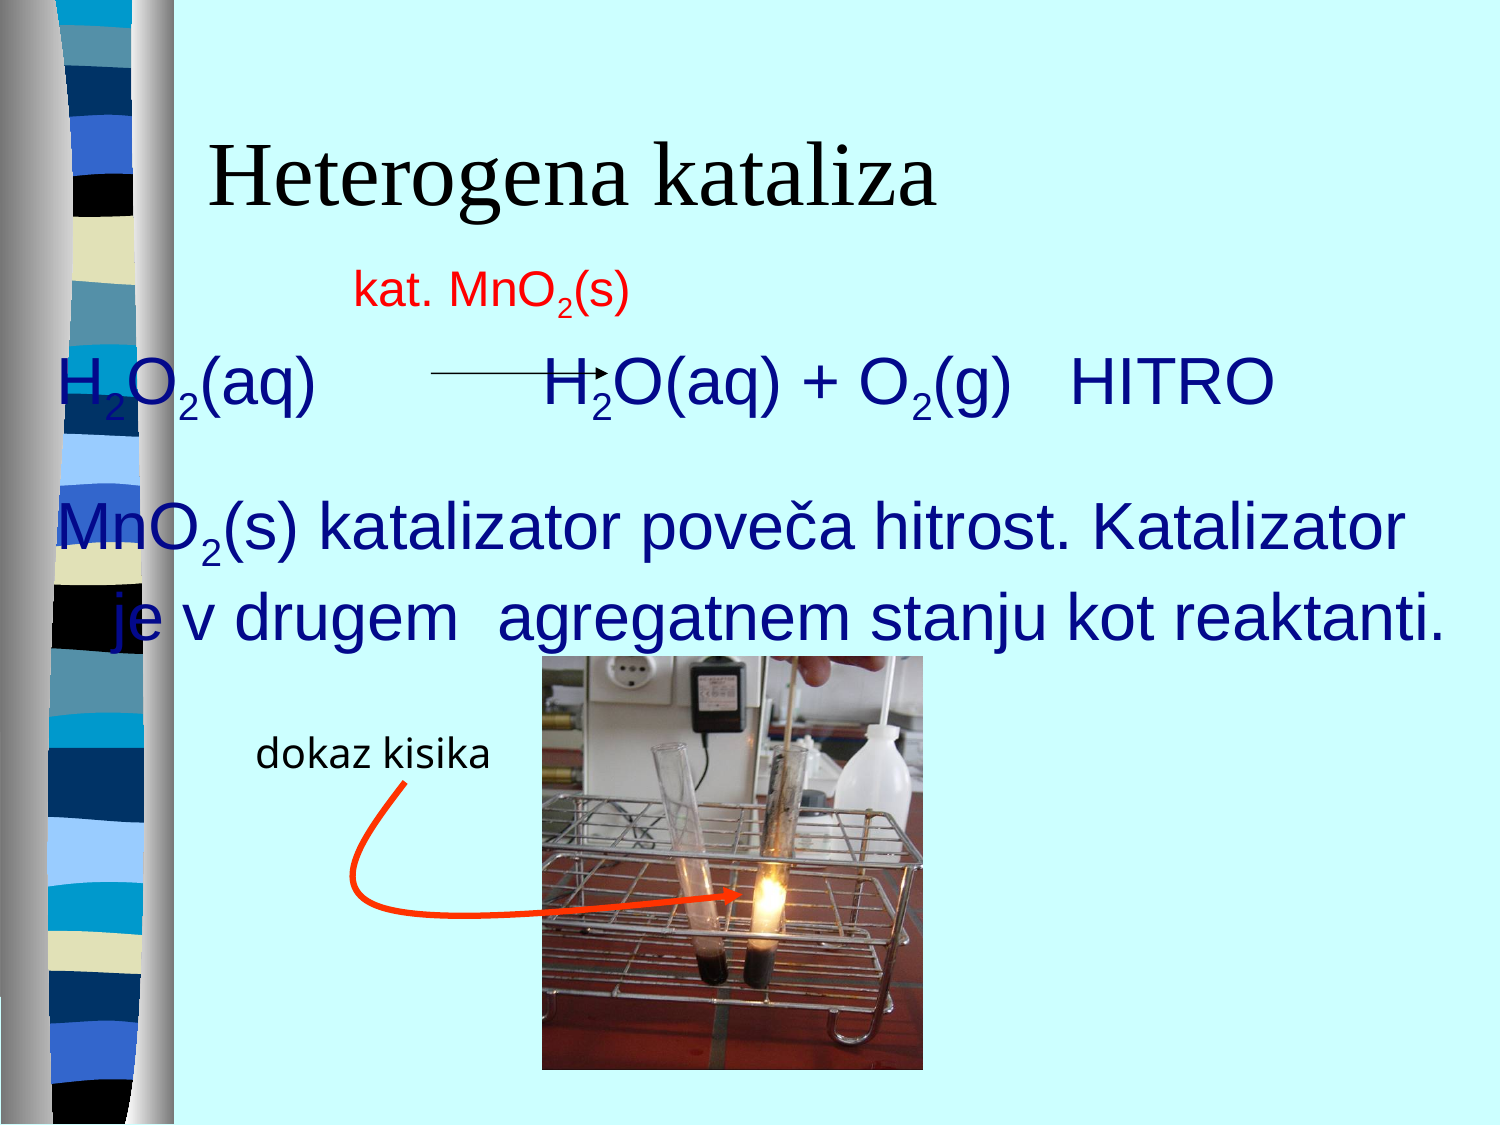

# Heterogena kataliza
		 kat. MnO2(s)
H2O2(aq)			 H2O(aq) + O2(g) HITRO
MnO2(s) katalizator poveča hitrost. Katalizator je v drugem agregatnem stanju kot reaktanti.
dokaz kisika